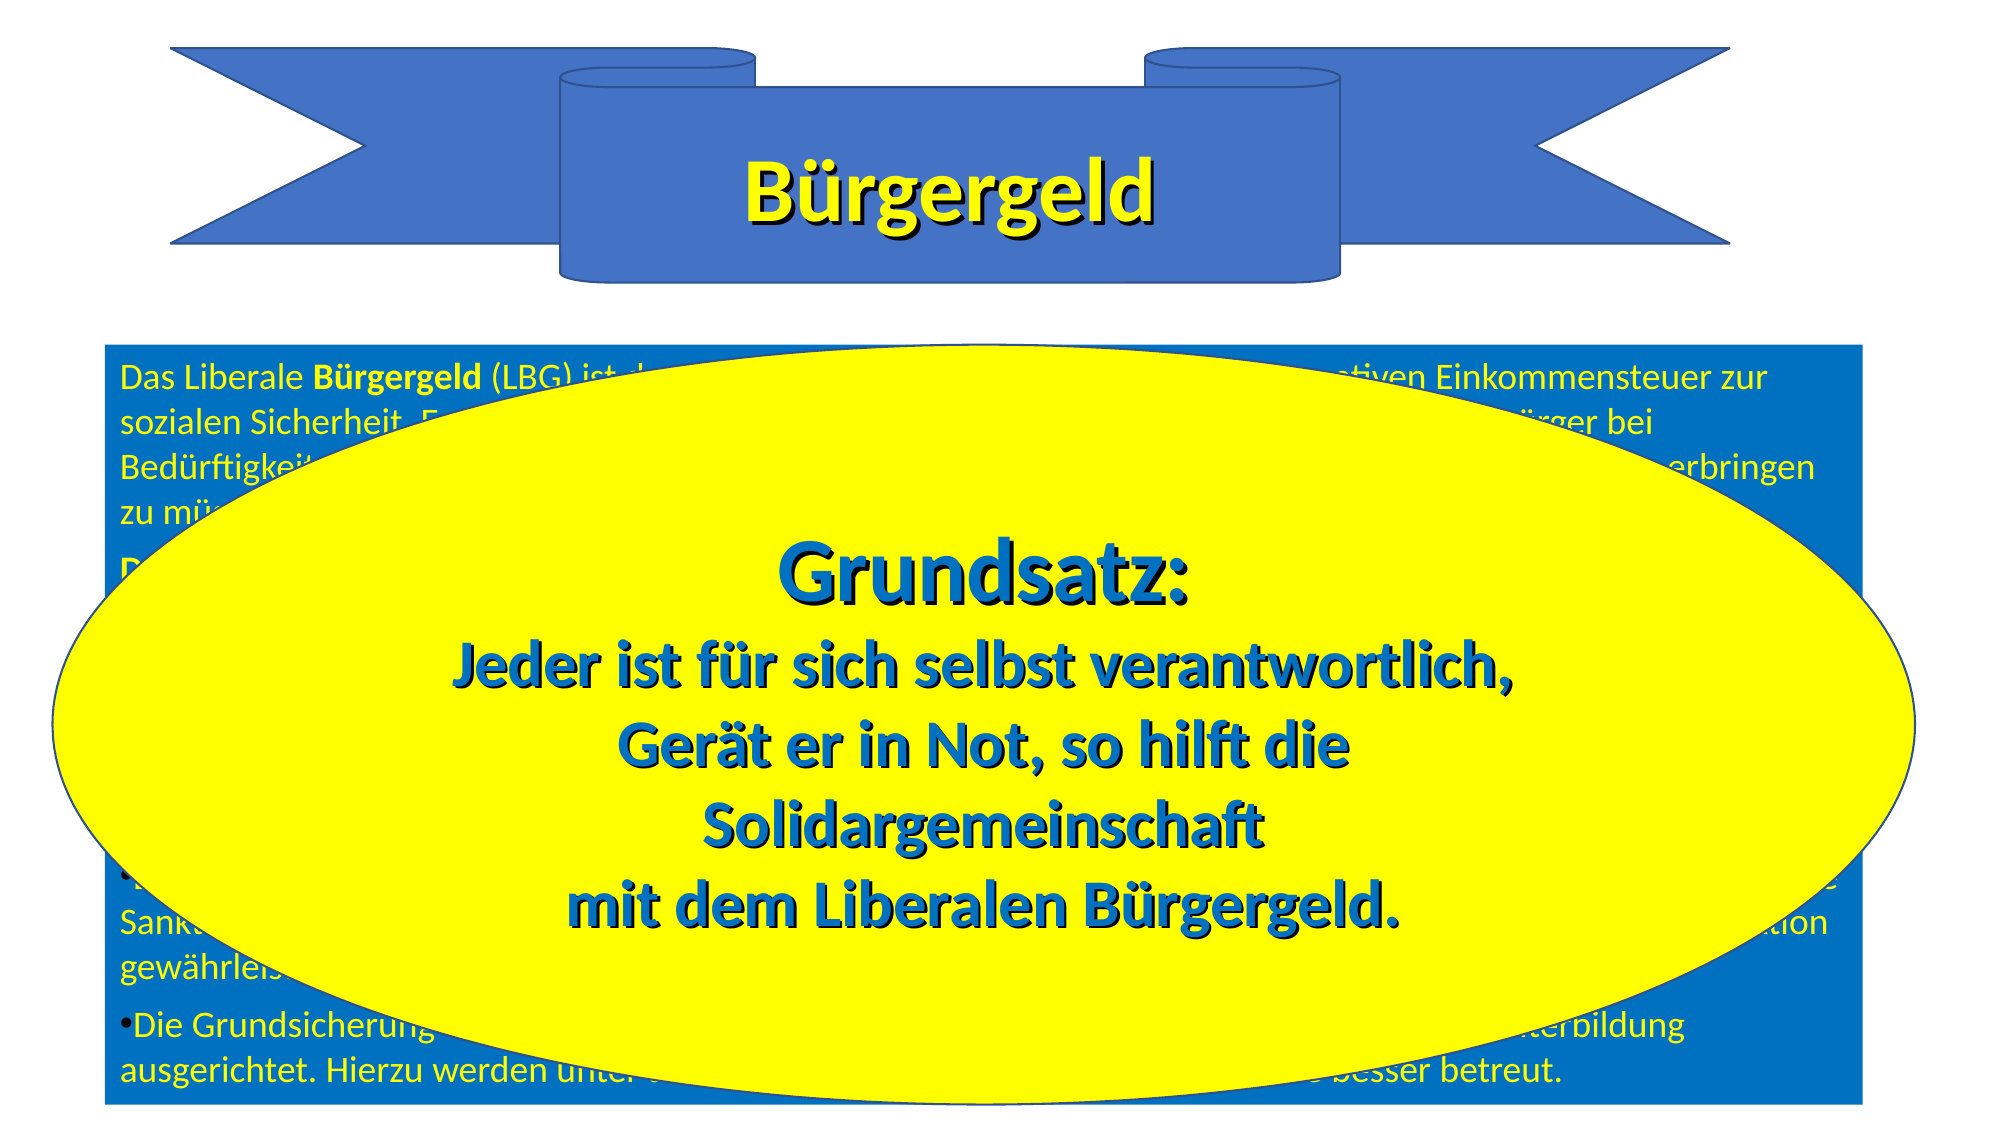

Bürgergeld
Grundsatz:
Jeder ist für sich selbst verantwortlich,
Gerät er in Not, so hilft die Solidargemeinschaft
mit dem Liberalen Bürgergeld.
Das Liberale Bürgergeld (LBG) ist das FDP-Konzept einer bedarfsabhängigen negativen Einkommensteuer zur sozialen Sicherheit. Es ist auch ein sozialpolitisches Finanztransferkonzept, nach dem jeder Bürger bei Bedürftigkeit eine gesetzlich festgelegte finanzielle Zuwendung erhält, ohne dafür eine Gegenleistung erbringen zu müssen (Transferleistung).
Das sind die wichtigsten Elemente des Liberalen Bürgergelds:
Die kleinteiligen und hochbürokratischen Sozialleistungen (ALG II, Kosten der Unterkunft, Kinderzuschlag, Wohngeld) in Deutschland werden zu einer Leistung zusammengefasst.
Durch mehr Pauschalen und digitalen Bürgerservice können weitere Bürokratieentlastung erreicht werden.
Die bisherigen Zuverdienstregeln werden so geändert, dass von jedem hinzuverdienten Euro mehr behalten werden darf.
Das Schonvermögen wird ausgeweitet. Eine Überarbeitung der Sanktionen sorgt dafür, dass beispielsweise keine Sanktionen bei den Wohnkosten mehr möglich sind und eine bessere Betreuung nach einer verhängten Sanktion gewährleistet wird.
Die Grundsicherung wird viel stärker auf Integration in den ersten Arbeitsmarkt und auf Weiterbildung ausgerichtet. Hierzu werden unter anderem Aufstocker und Langzeitarbeitslose besser betreut.